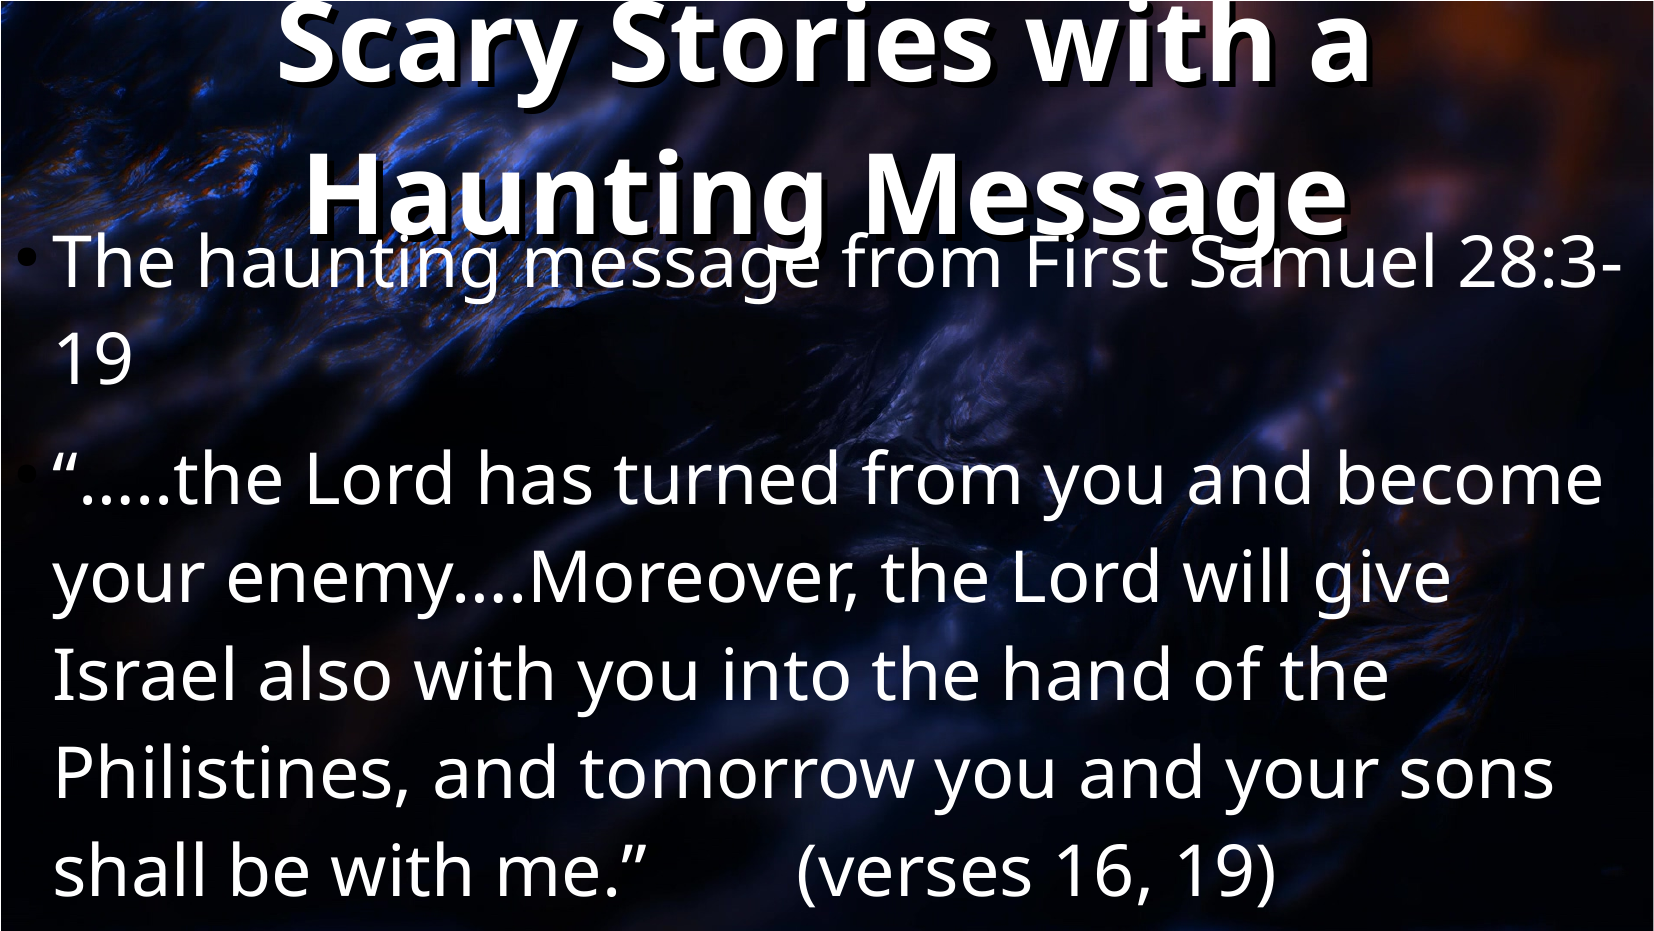

# Scary Stories with a Haunting Message
The haunting message from First Samuel 28:3-19
“…..the Lord has turned from you and become your enemy….Moreover, the Lord will give Israel also with you into the hand of the Philistines, and tomorrow you and your sons shall be with me.” (verses 16, 19)